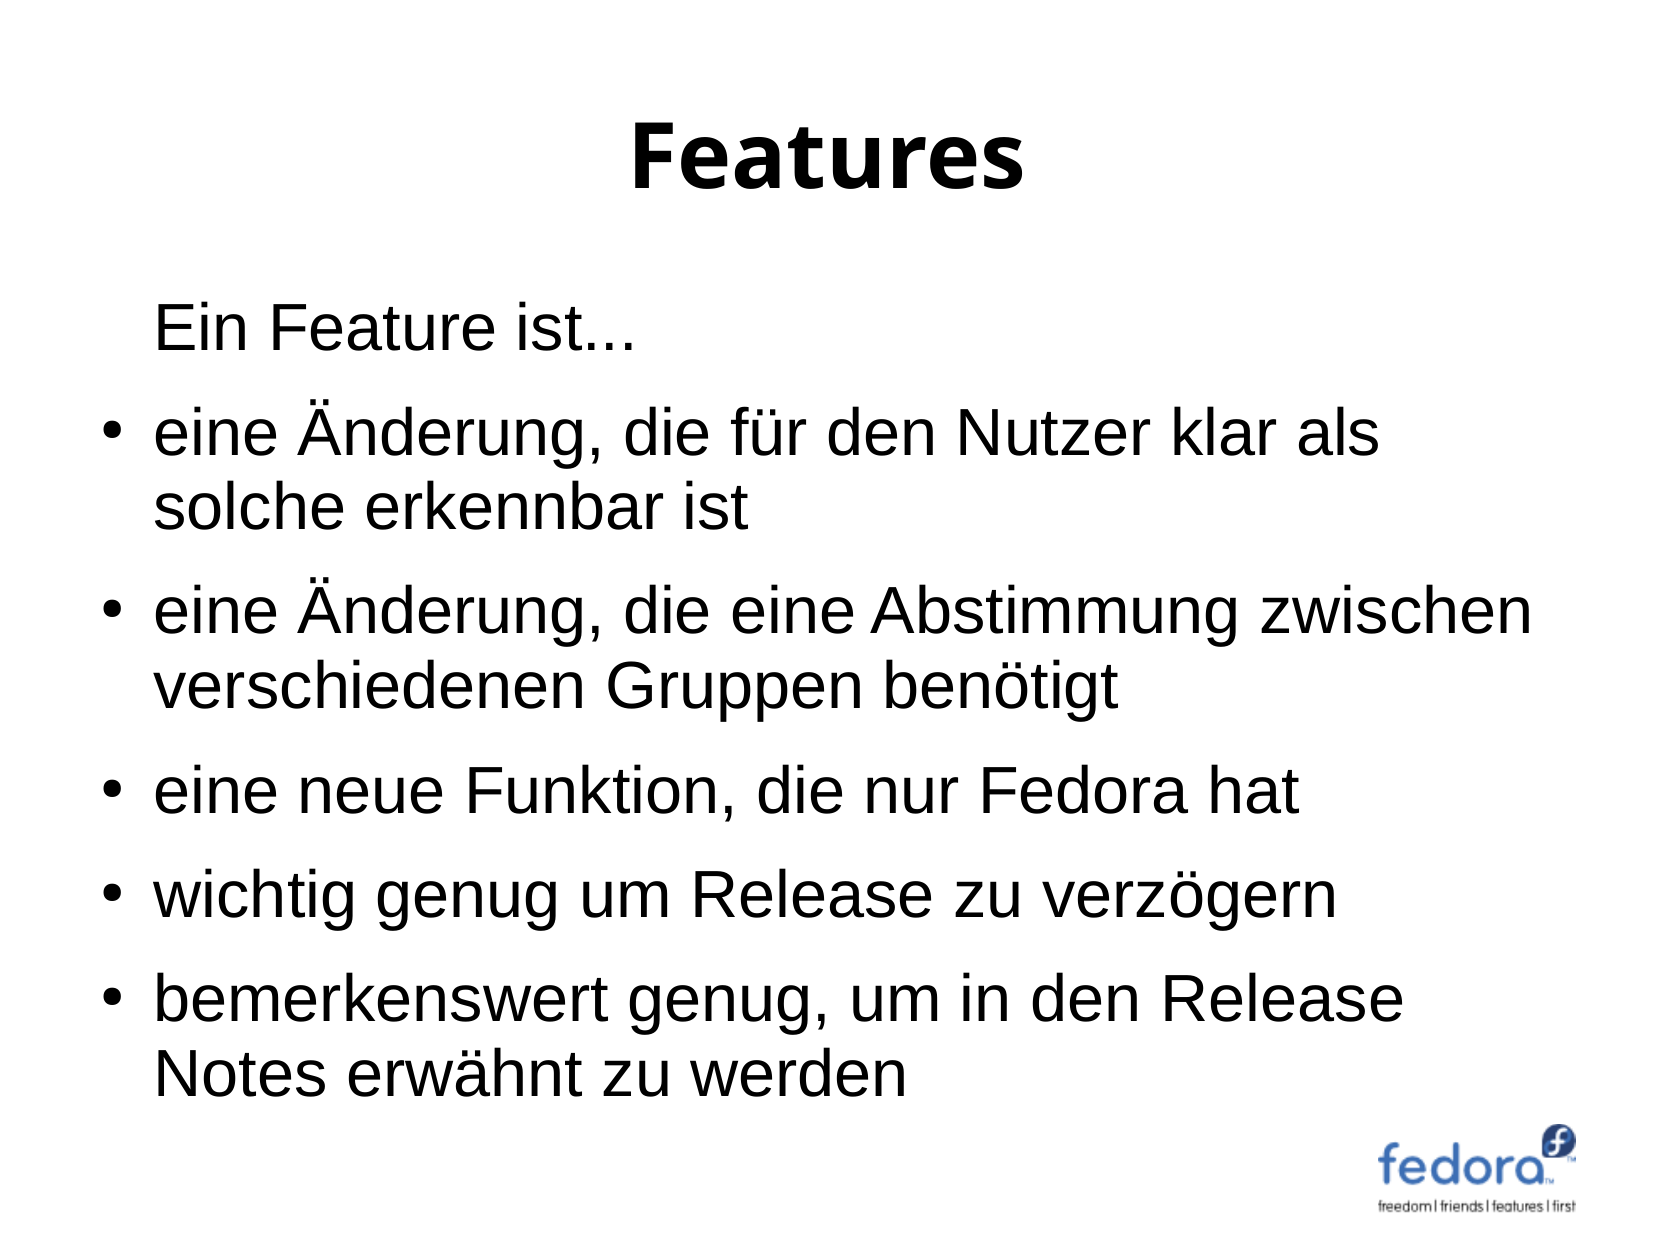

# Features
Ein Feature ist...
eine Änderung, die für den Nutzer klar als solche erkennbar ist
eine Änderung, die eine Abstimmung zwischen verschiedenen Gruppen benötigt
eine neue Funktion, die nur Fedora hat
wichtig genug um Release zu verzögern
bemerkenswert genug, um in den Release Notes erwähnt zu werden